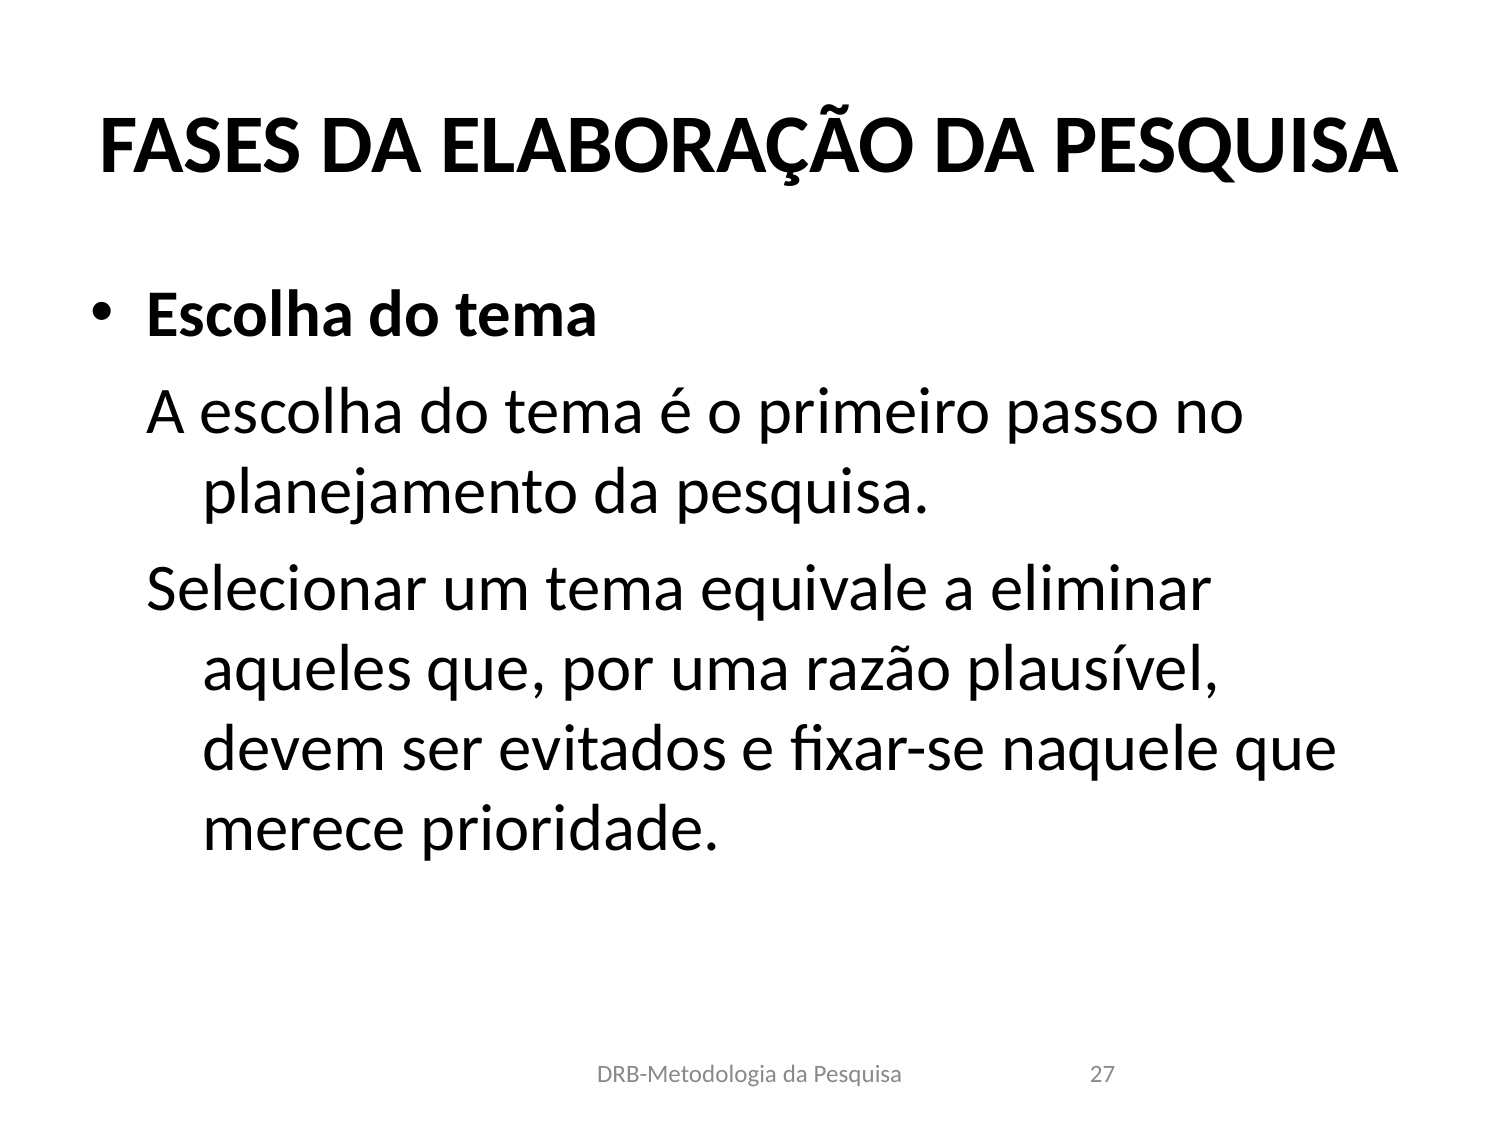

# FASES DA ELABORAÇÃO DA PESQUISA
Escolha do tema
A escolha do tema é o primeiro passo no planejamento da pesquisa.
Selecionar um tema equivale a eliminar aqueles que, por uma razão plausível, devem ser evitados e fixar-se naquele que merece prioridade.
DRB-Metodologia da Pesquisa